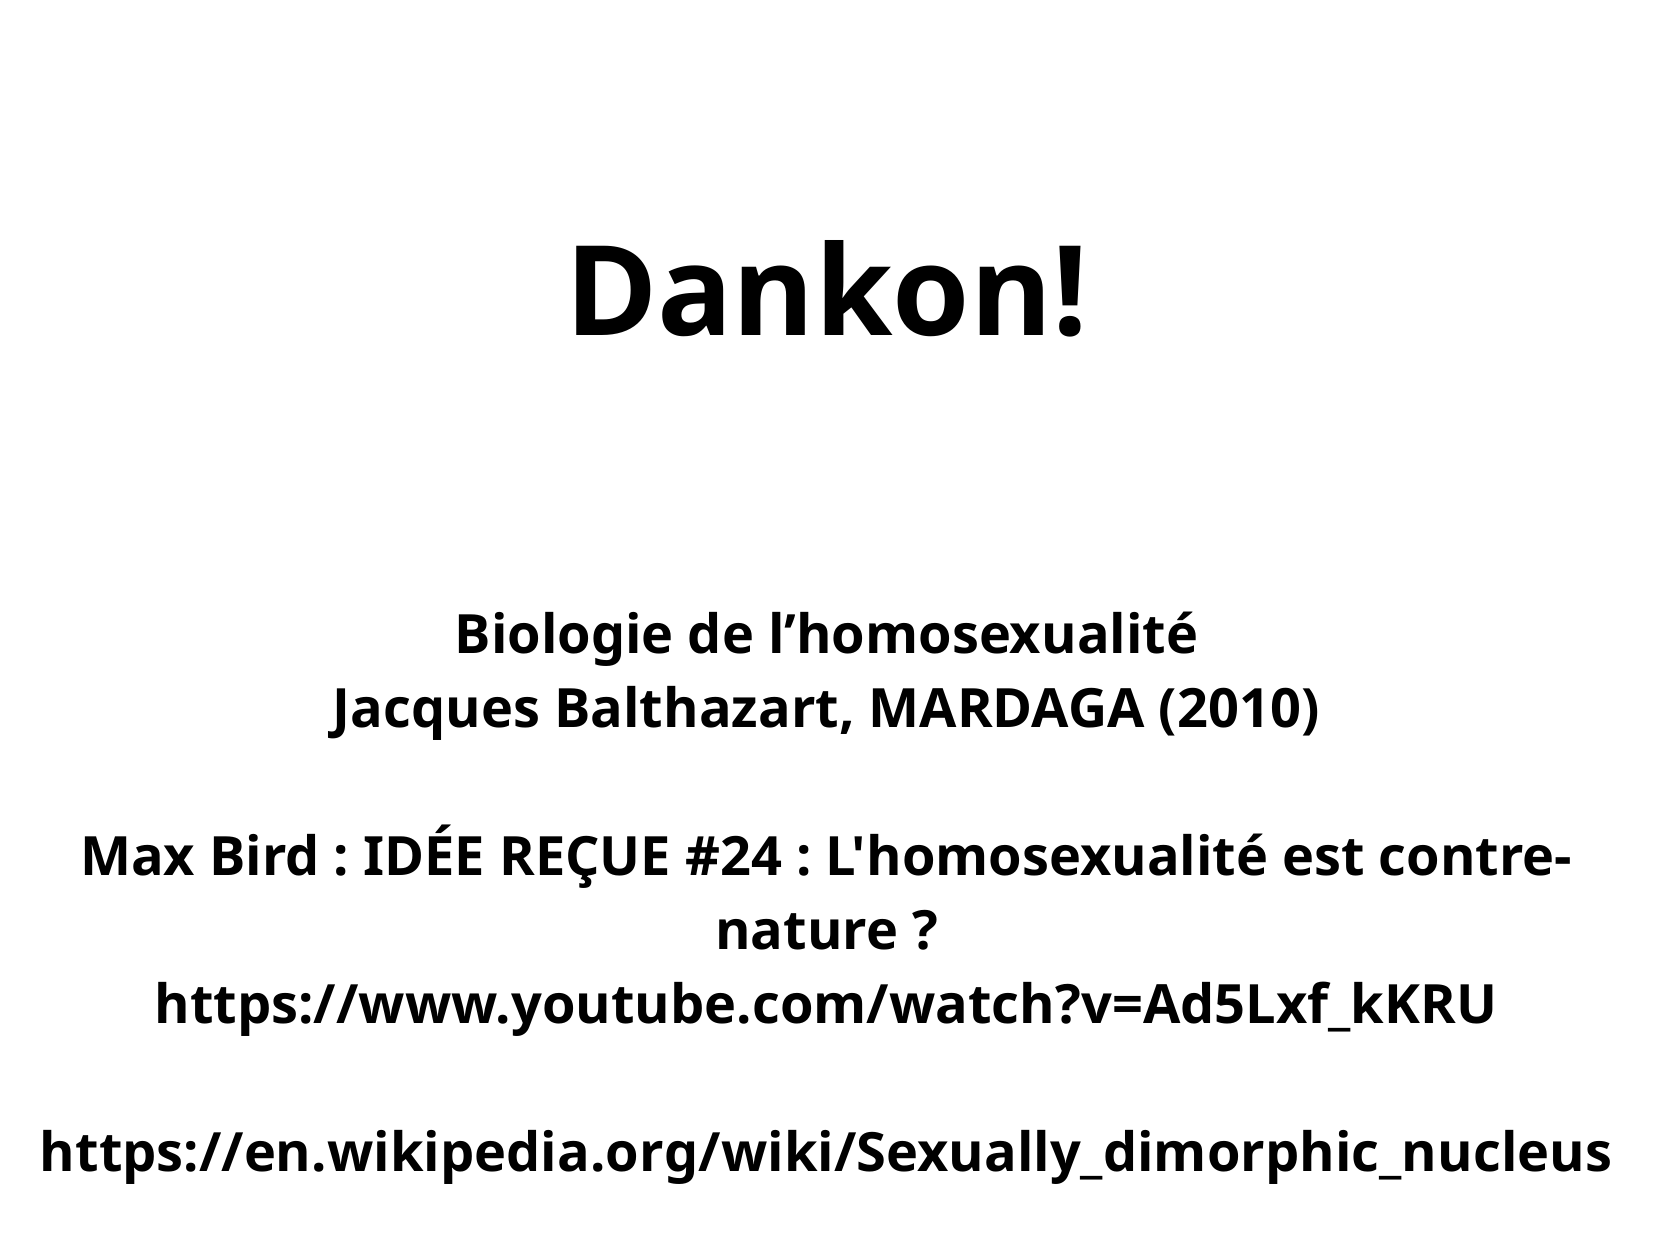

# Dankon!
Biologie de l’homosexualité
Jacques Balthazart, MARDAGA (2010)
Max Bird : IDÉE REÇUE #24 : L'homosexualité est contre-nature ?
https://www.youtube.com/watch?v=Ad5Lxf_kKRU
https://en.wikipedia.org/wiki/Sexually_dimorphic_nucleus